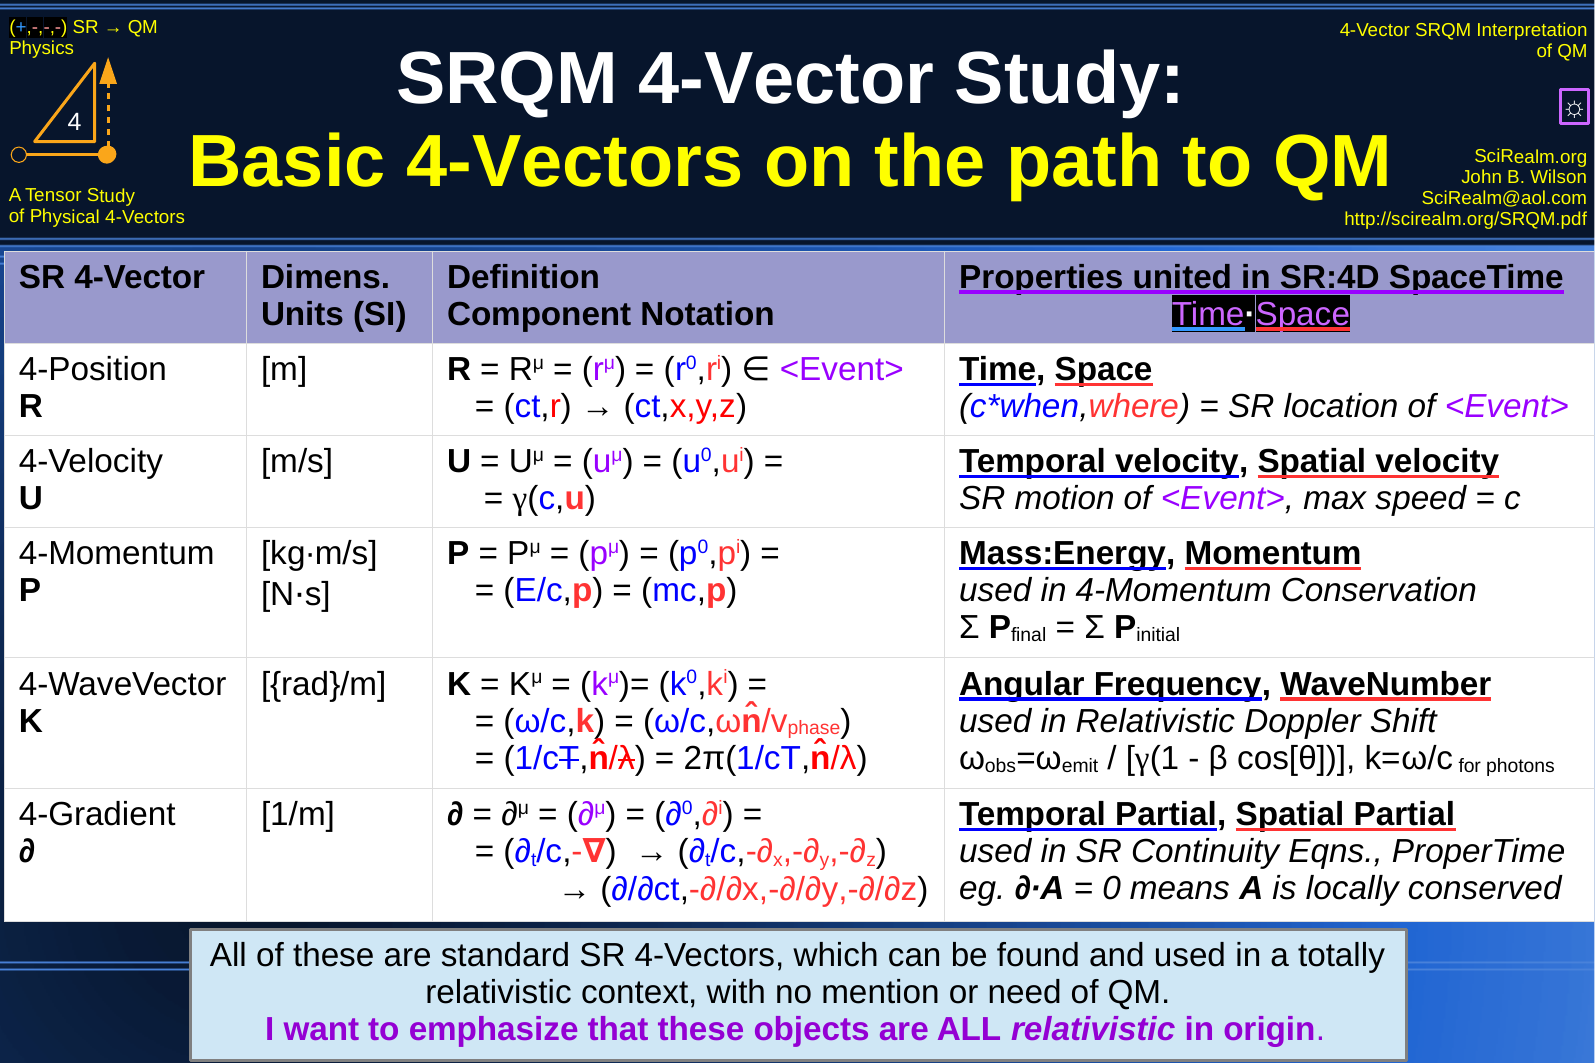

(+,-,-,-) SR → QM
Physics
A Tensor Study
of Physical 4-Vectors
4-Vector SRQM Interpretation
of QM
SciRealm.org
John B. Wilson
SciRealm@aol.com
http://scirealm.org/SRQM.pdf
# SRQM 4-Vector Study: Basic 4-Vectors on the path to QM
4
☼
| SR 4-Vector | Dimens. Units (SI) | Definition Component Notation | Properties united in SR:4D SpaceTime Time·Space |
| --- | --- | --- | --- |
| 4-Position R | [m] | R = Rμ = (rμ) = (r0,ri) ∈ <Event> = (ct,r) → (ct,x,y,z) | Time, Space (c\*when,where) = SR location of <Event> |
| 4-Velocity U | [m/s] | U = Uμ = (uμ) = (u0,ui) = = γ(c,u) | Temporal velocity, Spatial velocity SR motion of <Event>, max speed = c |
| 4-Momentum P | [kg∙m/s] [N∙s] | P = Pμ = (pμ) = (p0,pi) = = (E/c,p) = (mc,p) | Mass:Energy, Momentum used in 4-Momentum Conservation Σ Pfinal = Σ Pinitial |
| 4-WaveVector K | [{rad}/m] | K = Kμ = (kμ)= (k0,ki) = = (ω/c,k) = (ω/c,ωn̂/vphase) = (1/cT,n̂/λ) = 2π(1/cT,n̂/λ) | Angular Frequency, WaveNumber used in Relativistic Doppler Shift ωobs=ωemit / [γ(1 - β cos[θ])], k=ω/c for photons |
| 4-Gradient ∂ | [1/m] | ∂ = ∂μ = (∂μ) = (∂0,∂i) = = (∂t/c,-∇) → (∂t/c,-∂x,-∂y,-∂z) → (∂/∂ct,-∂/∂x,-∂/∂y,-∂/∂z) | Temporal Partial, Spatial Partial used in SR Continuity Eqns., ProperTime eg. ∂∙A = 0 means A is locally conserved |
All of these are standard SR 4-Vectors, which can be found and used in a totally relativistic context, with no mention or need of QM.
I want to emphasize that these objects are ALL relativistic in origin.